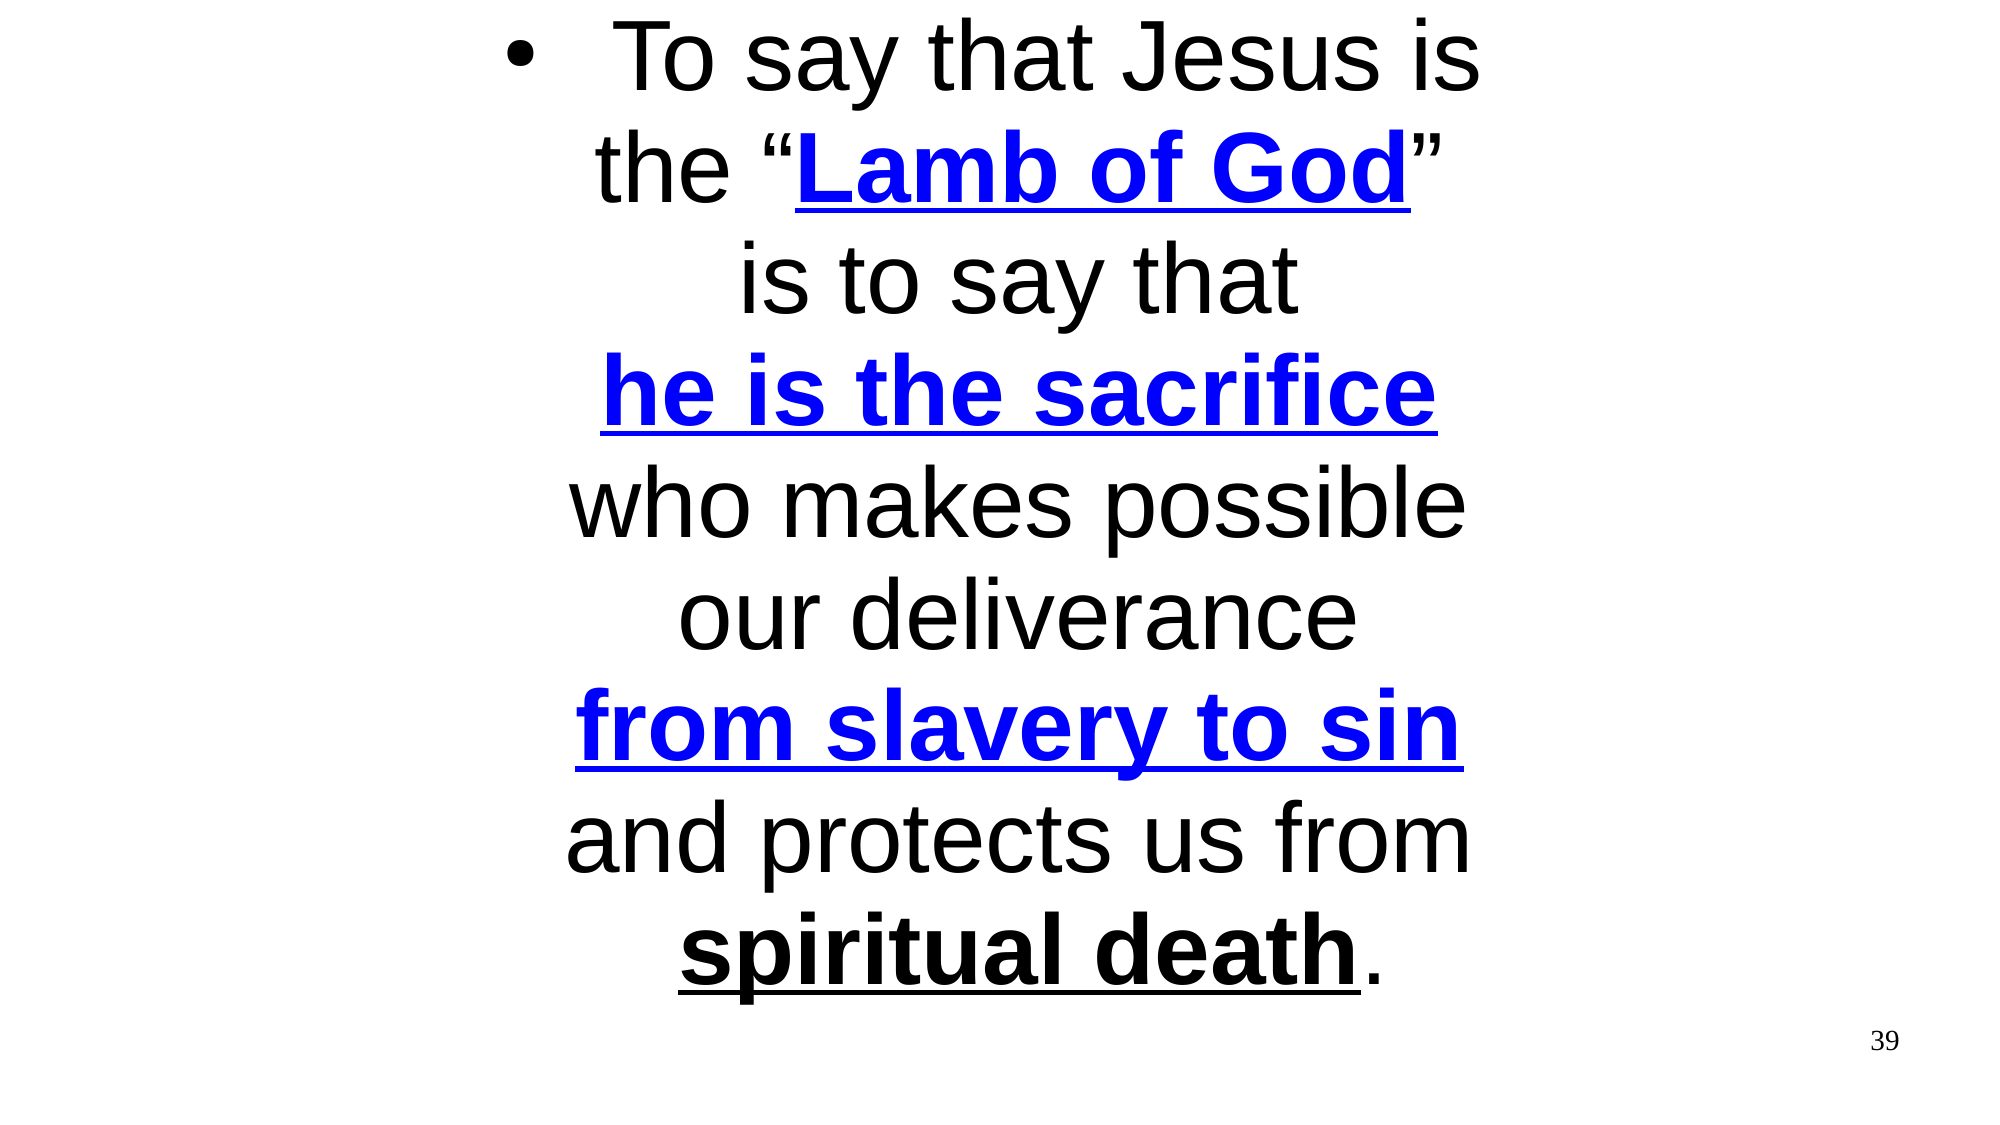

# To say that Jesus is the “Lamb of God” is to say that he is the sacrifice who makes possible our deliverance from slavery to sin and protects us from spiritual death.
39